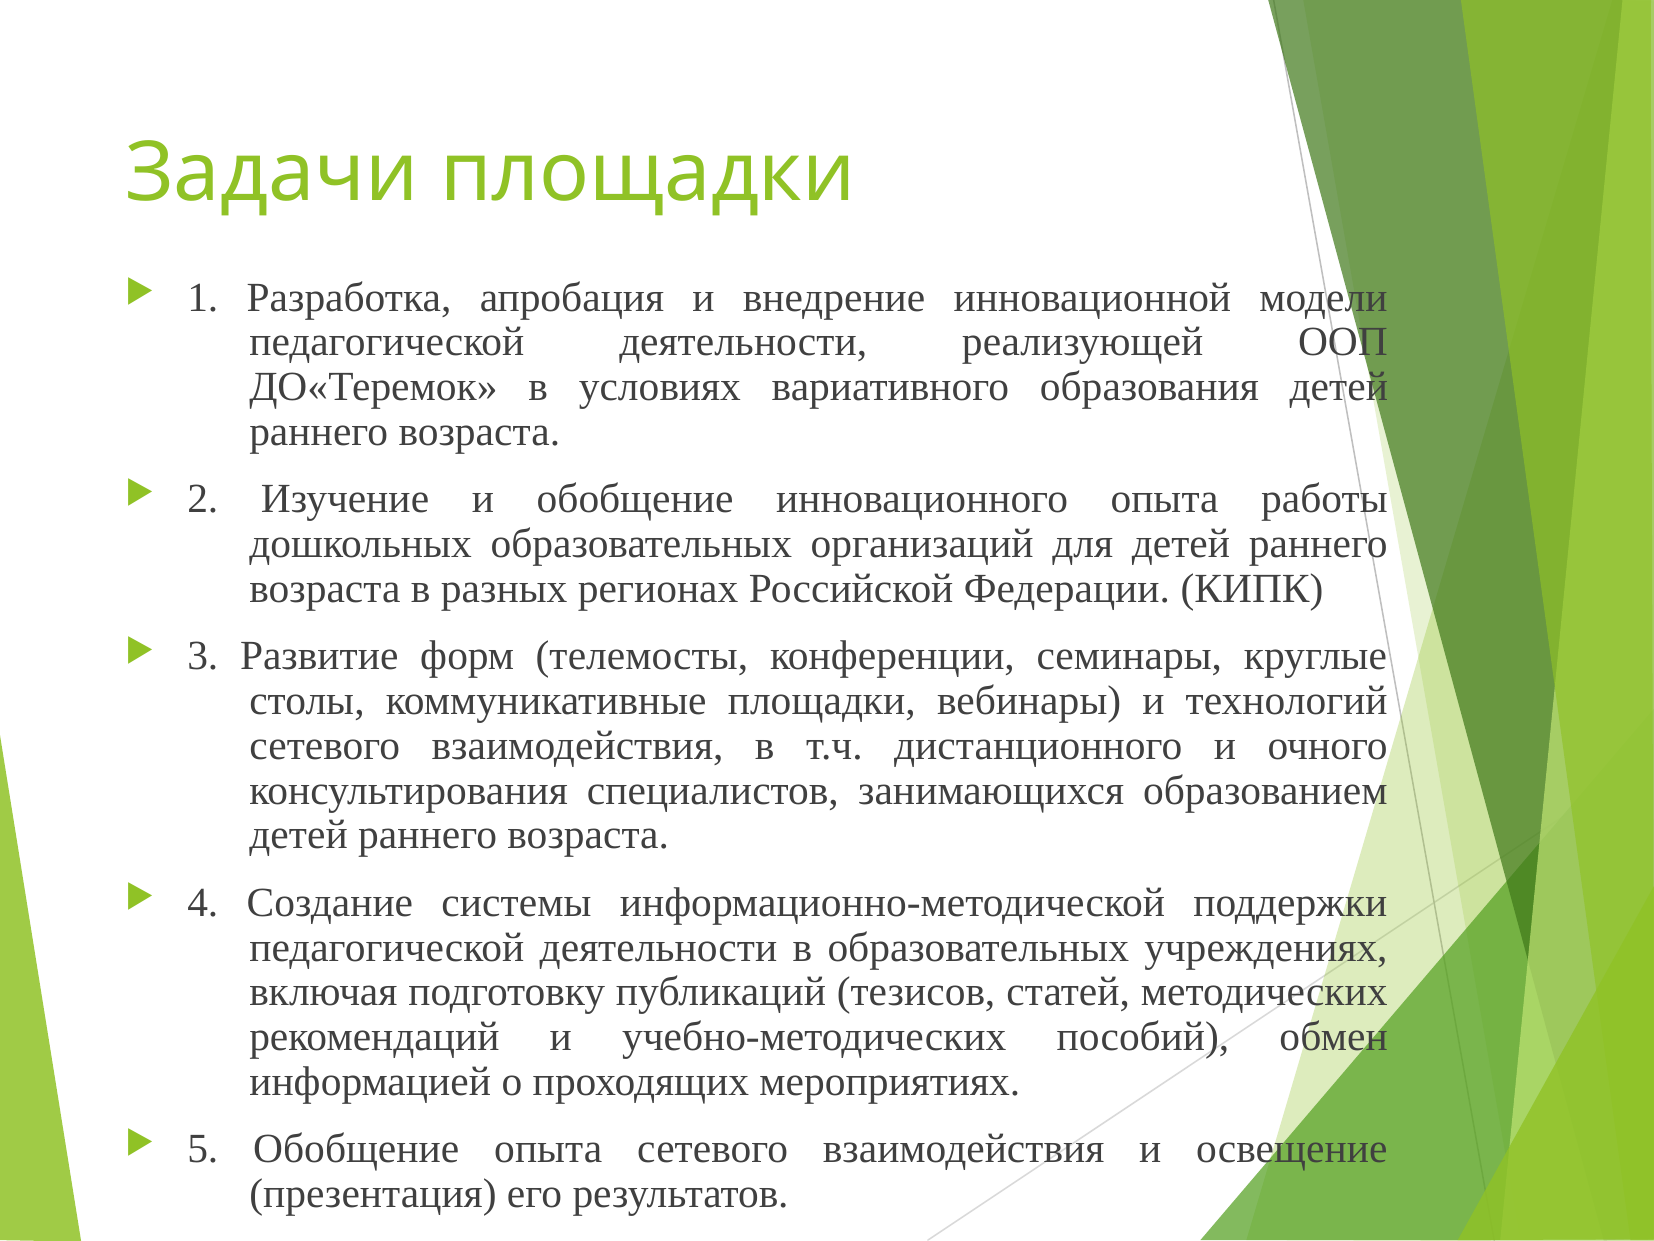

# Задачи площадки
1. Разработка, апробация и внедрение инновационной модели педагогической деятельности, реализующей ООП ДО«Теремок» в условиях вариативного образования детей раннего возраста.
2. Изучение и обобщение инновационного опыта работы дошкольных образовательных организаций для детей раннего возраста в разных регионах Российской Федерации. (КИПК)
3. Развитие форм (телемосты, конференции, семинары, круглые столы, коммуникативные площадки, вебинары) и технологий сетевого взаимодействия, в т.ч. дистанционного и очного консультирования специалистов, занимающихся образованием детей раннего возраста.
4. Создание системы информационно-методической поддержки педагогической деятельности в образовательных учреждениях, включая подготовку публикаций (тезисов, статей, методических рекомендаций и учебно-методических пособий), обмен информацией о проходящих мероприятиях.
5. Обобщение опыта сетевого взаимодействия и освещение (презентация) его результатов.